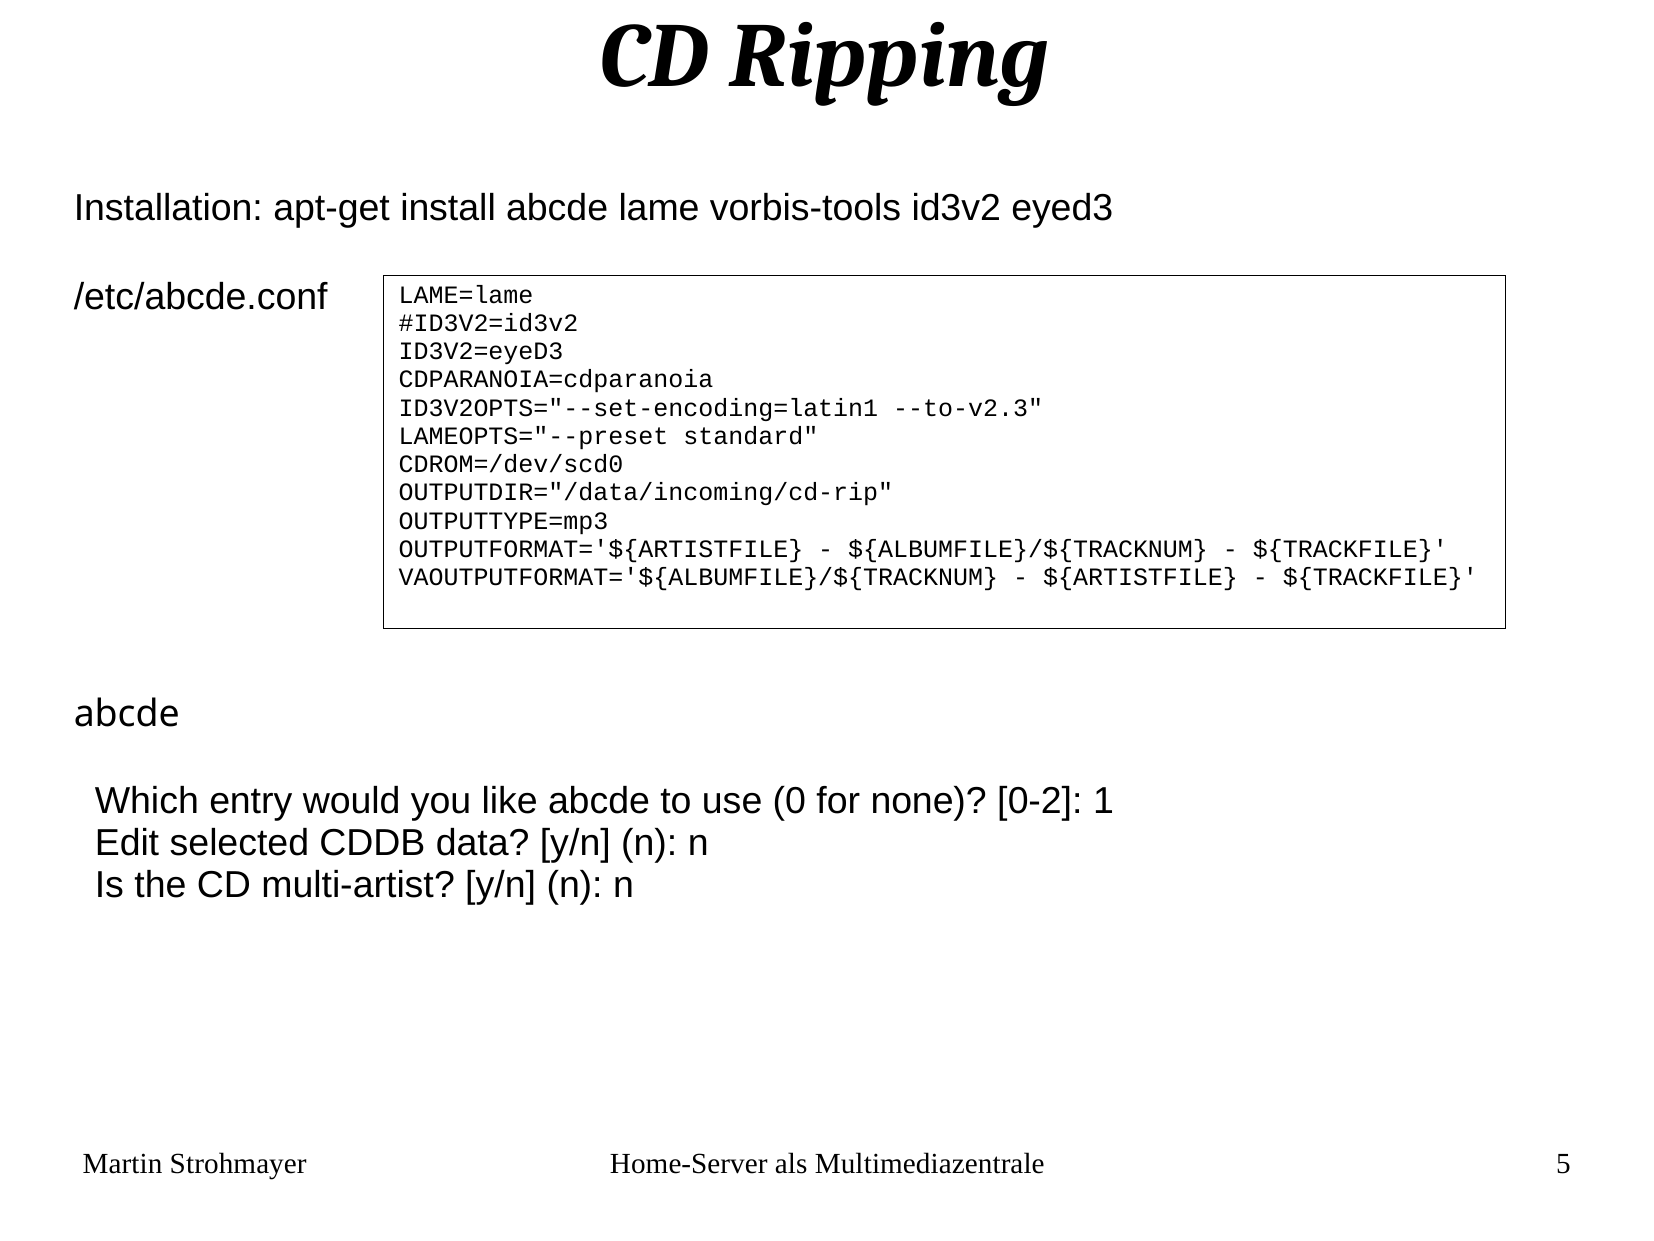

# CD Ripping
Installation: apt-get install abcde lame vorbis-tools id3v2 eyed3
/etc/abcde.conf
LAME=lame
#ID3V2=id3v2
ID3V2=eyeD3
CDPARANOIA=cdparanoia
ID3V2OPTS="--set-encoding=latin1 --to-v2.3"
LAMEOPTS="--preset standard"
CDROM=/dev/scd0
OUTPUTDIR="/data/incoming/cd-rip"
OUTPUTTYPE=mp3
OUTPUTFORMAT='${ARTISTFILE} - ${ALBUMFILE}/${TRACKNUM} - ${TRACKFILE}'
VAOUTPUTFORMAT='${ALBUMFILE}/${TRACKNUM} - ${ARTISTFILE} - ${TRACKFILE}'
abcde
 Which entry would you like abcde to use (0 for none)? [0-2]: 1
 Edit selected CDDB data? [y/n] (n): n
 Is the CD multi-artist? [y/n] (n): n
Martin Strohmayer
Home-Server als Multimediazentrale
5